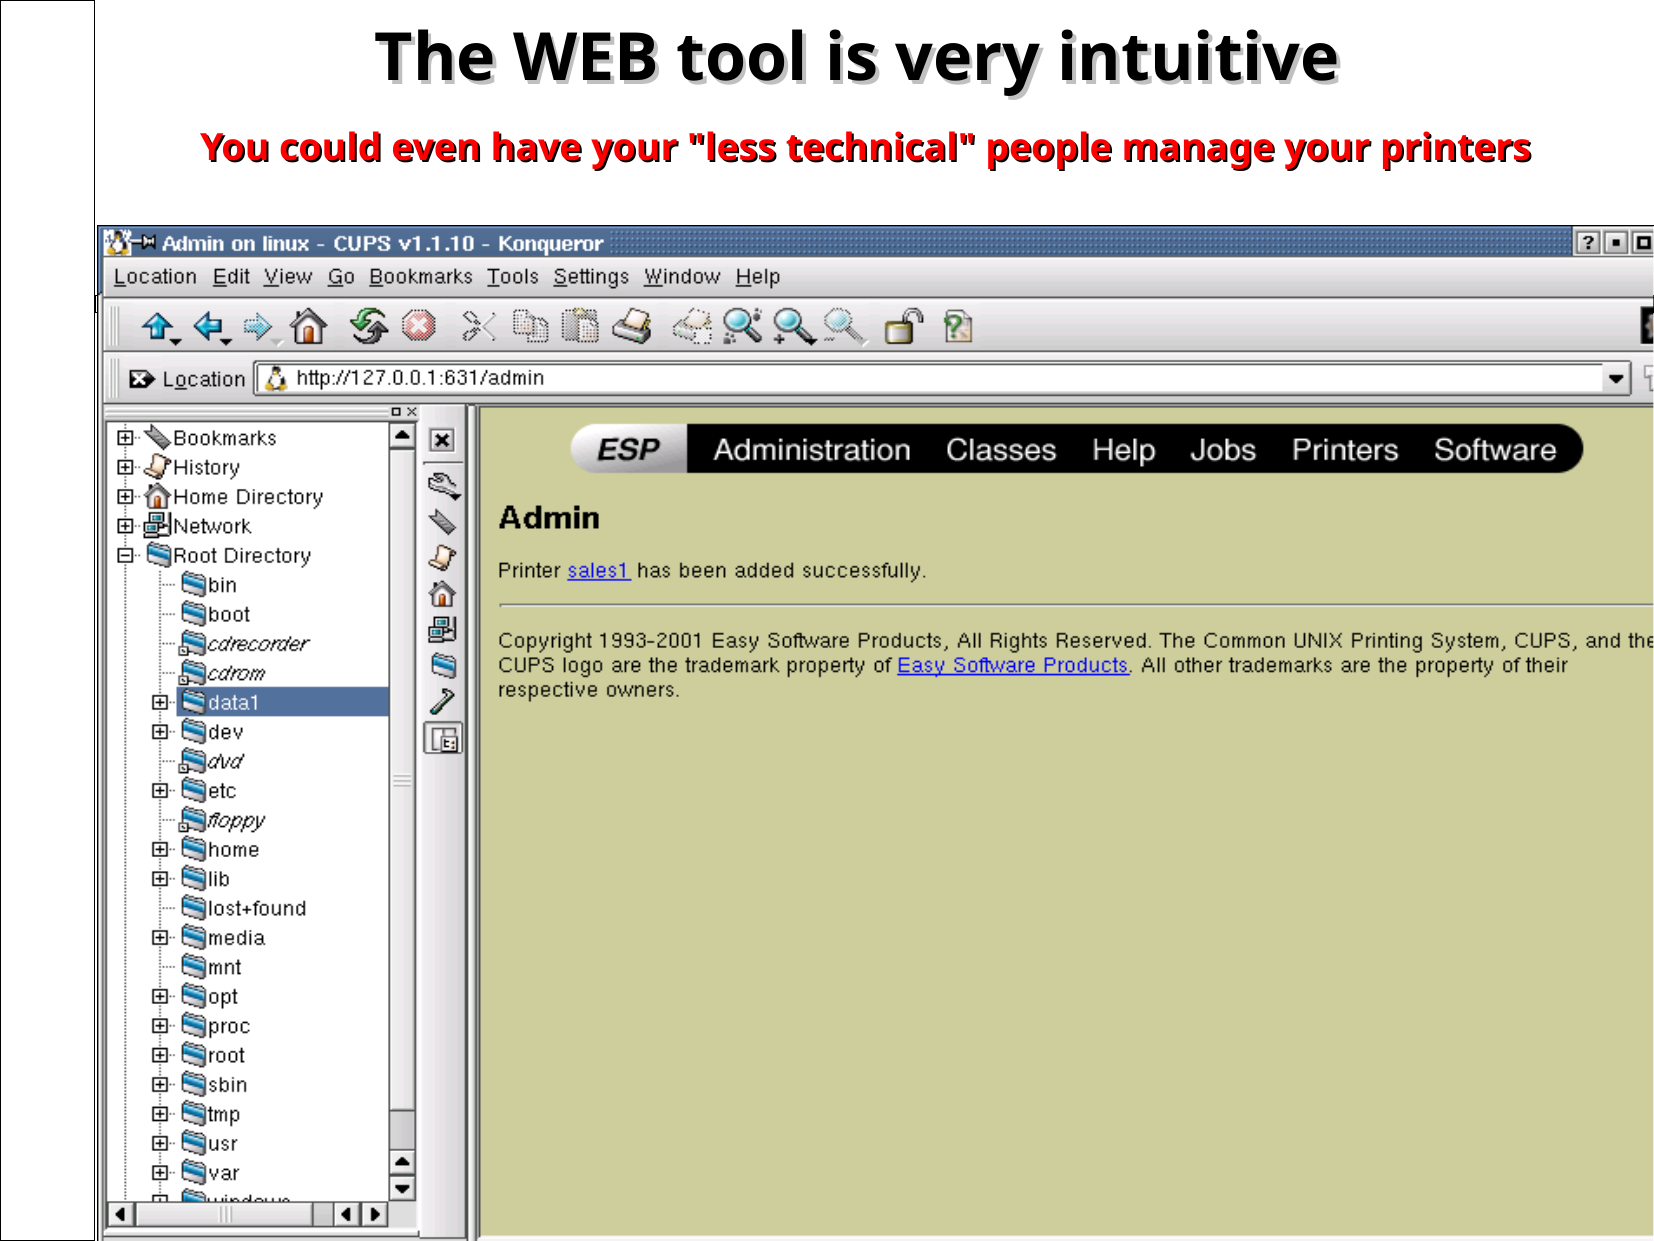

The WEB tool is very intuitive
You could even have your "less technical" people manage your printers